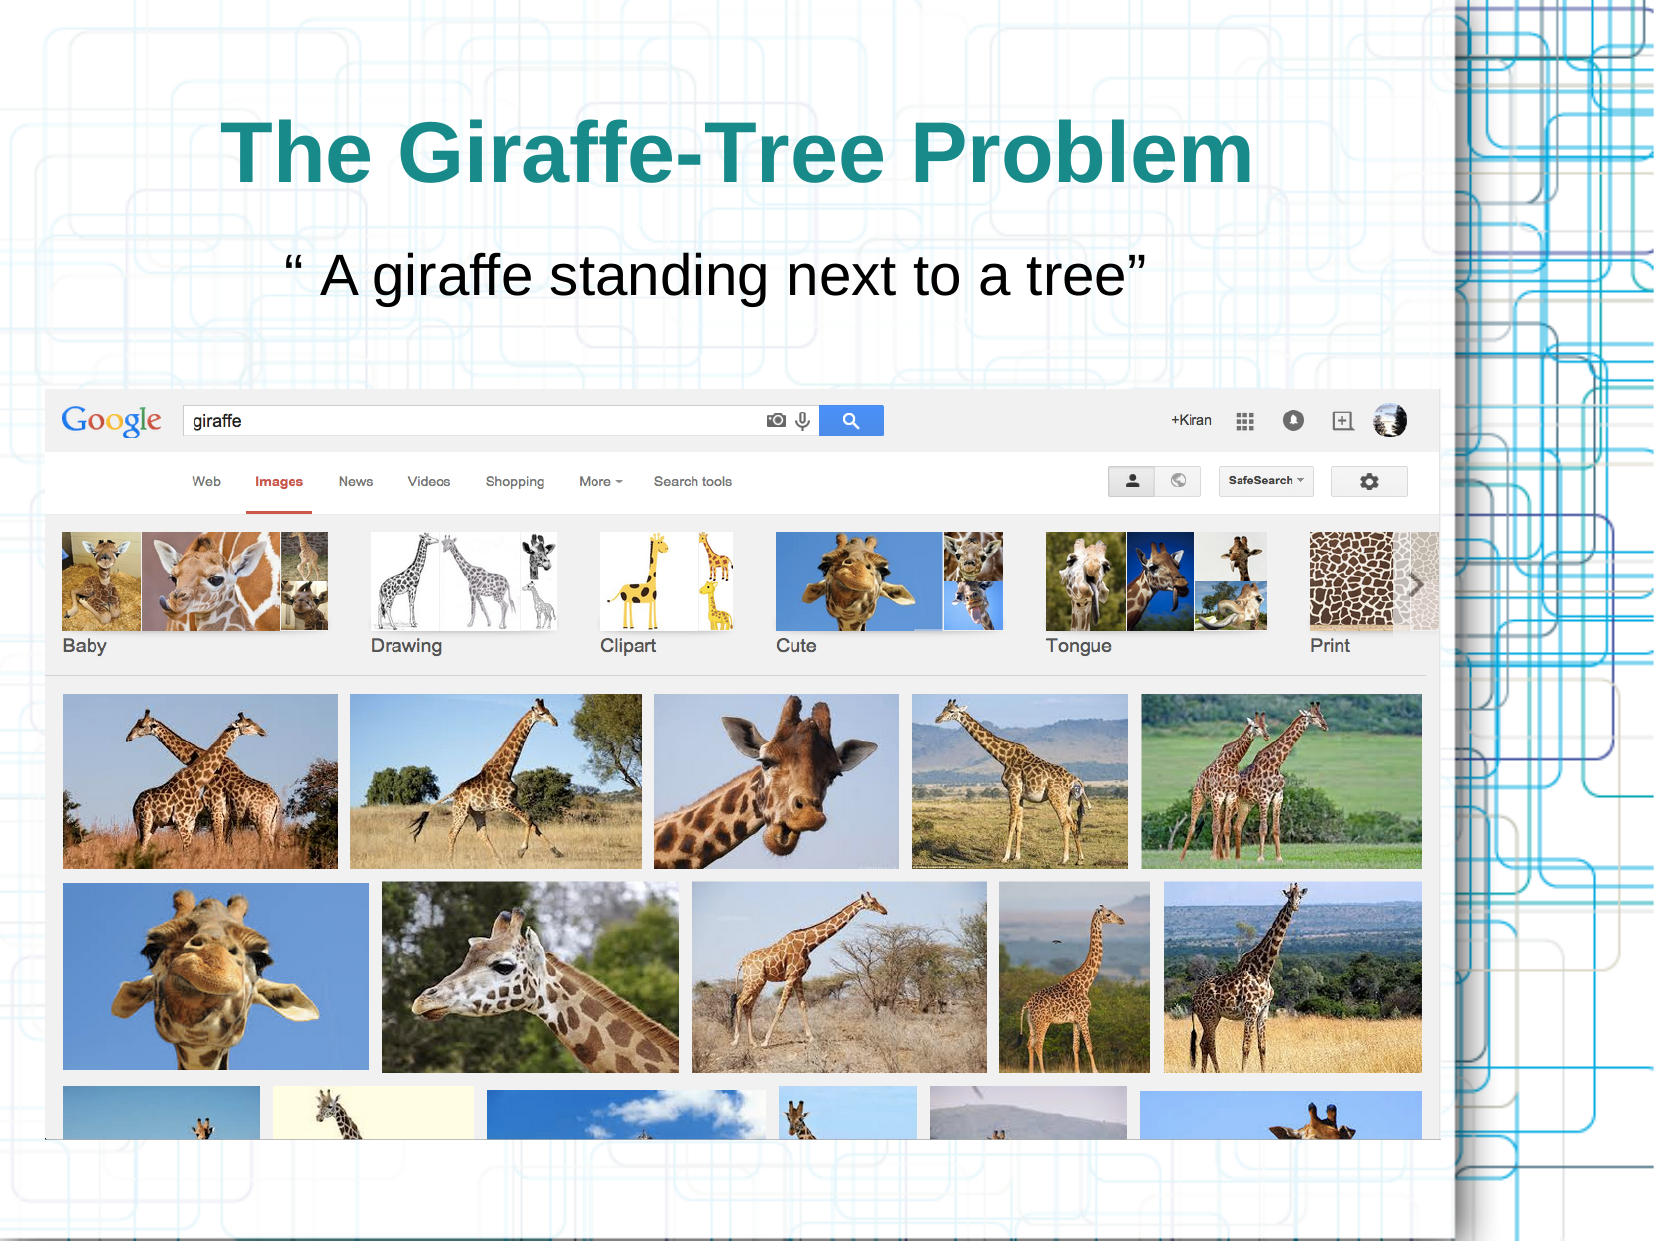

# The Giraffe-Tree Problem
“ A giraffe standing next to a tree”